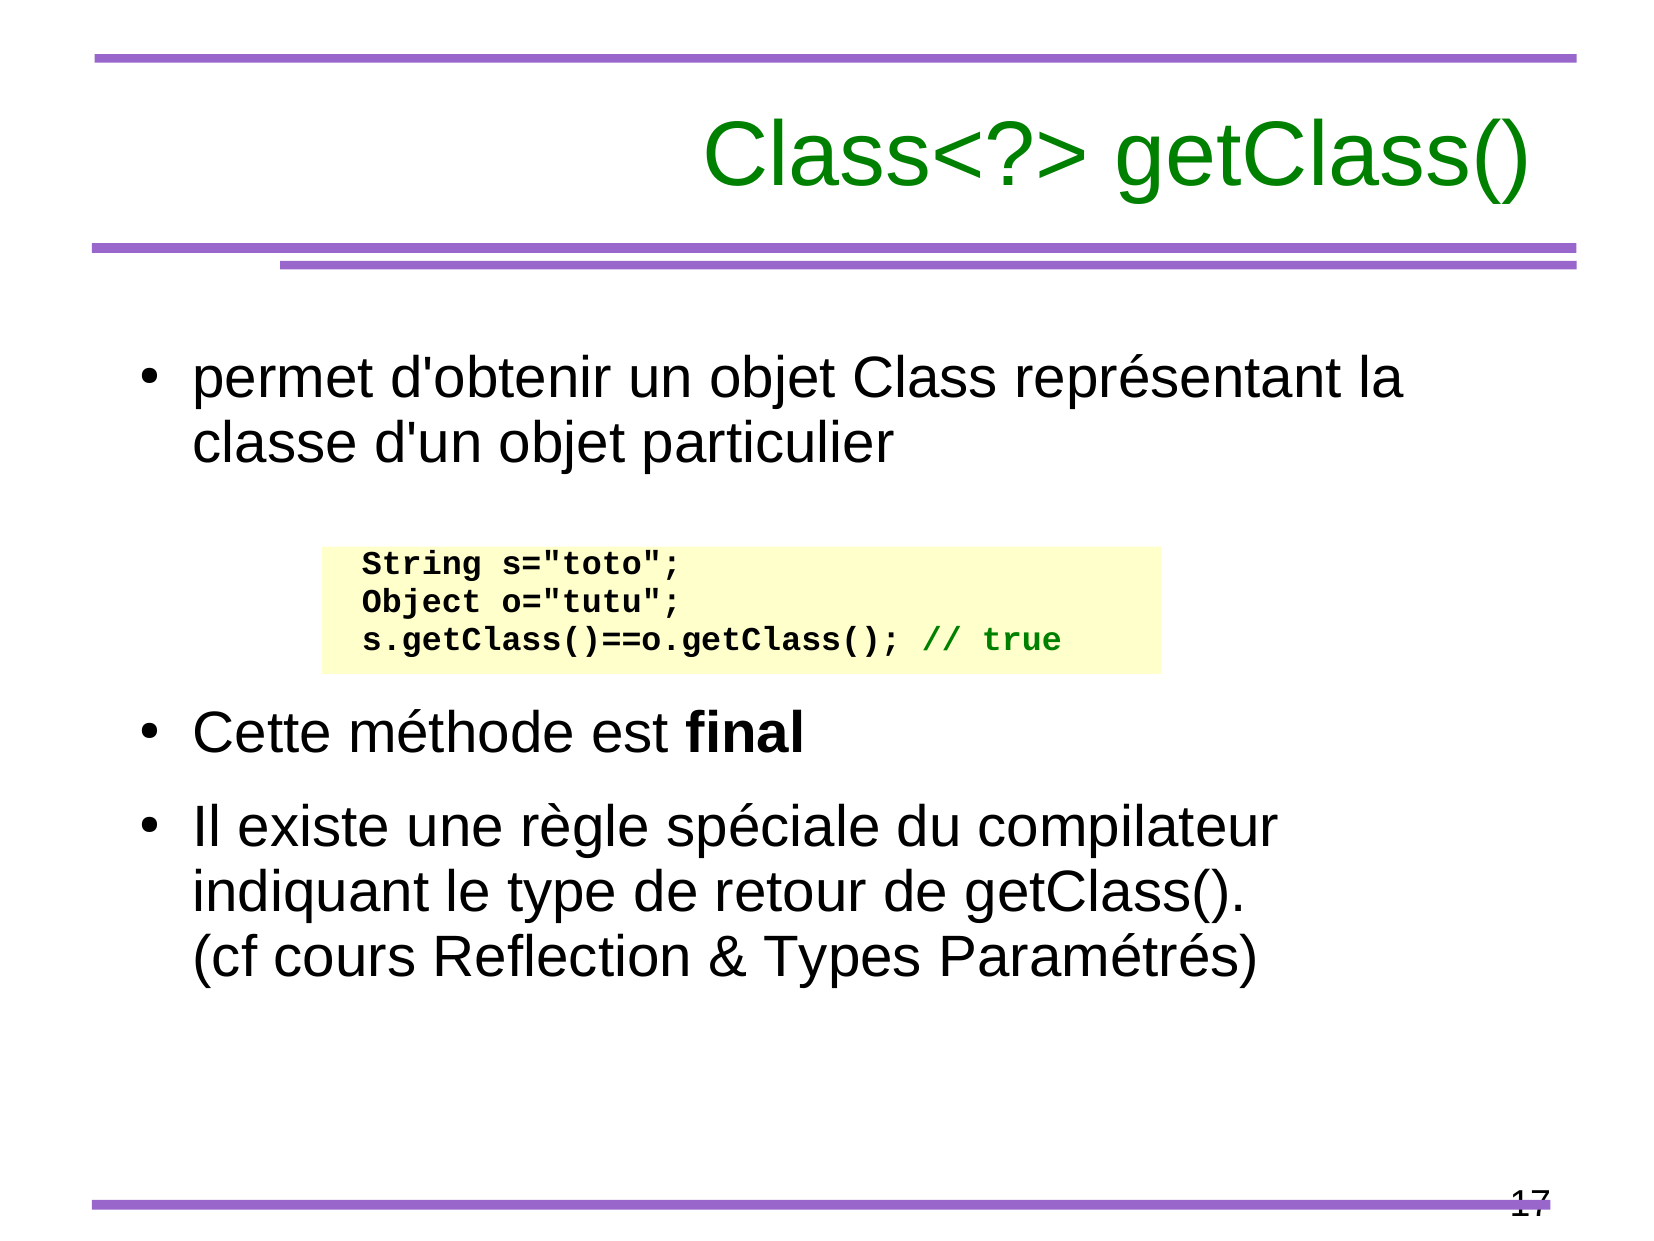

# Class<?> getClass()
permet d'obtenir un objet Class représentant la classe d'un objet particulier
Cette méthode est final
Il existe une règle spéciale du compilateur indiquant le type de retour de getClass().
(cf cours Reflection & Types Paramétrés)
 String s="toto";
 Object o="tutu";
 s.getClass()==o.getClass(); // true